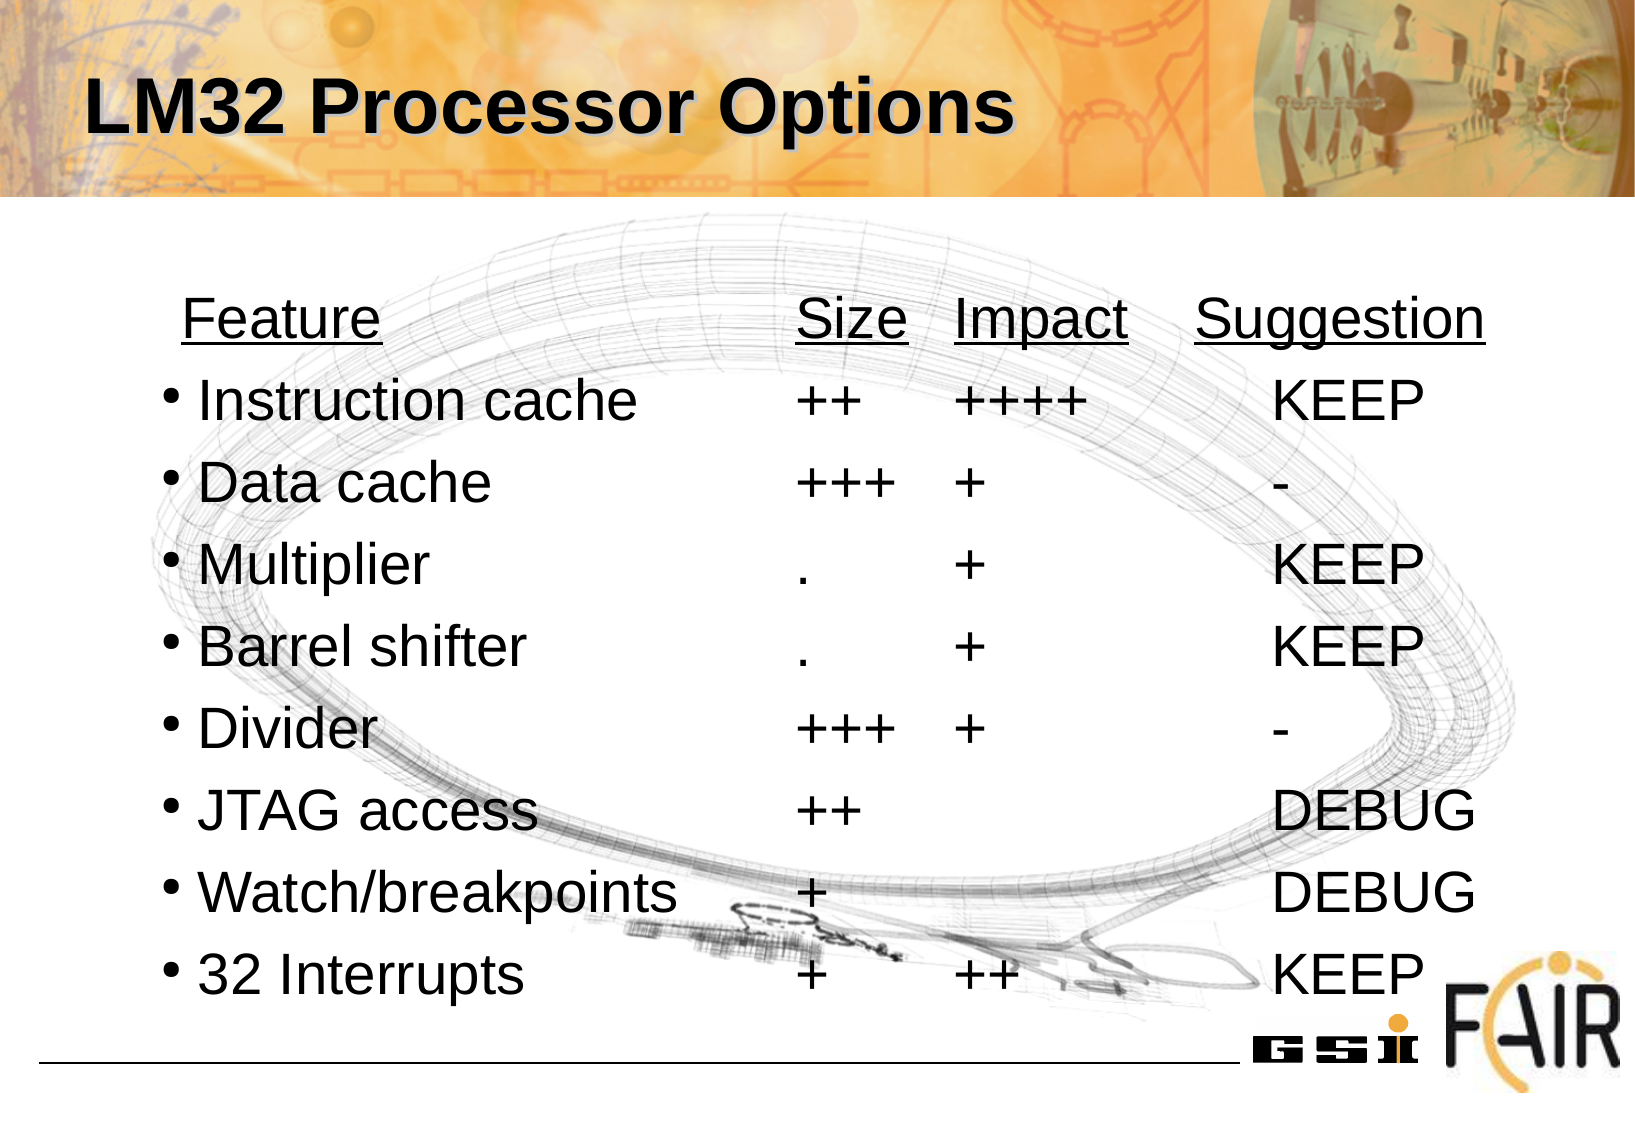

# LM32 Processor Options
Feature			Size	Impact Suggestion
 Instruction cache	++	++++		KEEP
 Data cache		+++	+		-
 Multiplier			.	+		KEEP
 Barrel shifter		.	+		KEEP
 Divider			+++	+		-
 JTAG access		++			DEBUG
 Watch/breakpoints	+			DEBUG
 32 Interrupts		+	++		KEEP